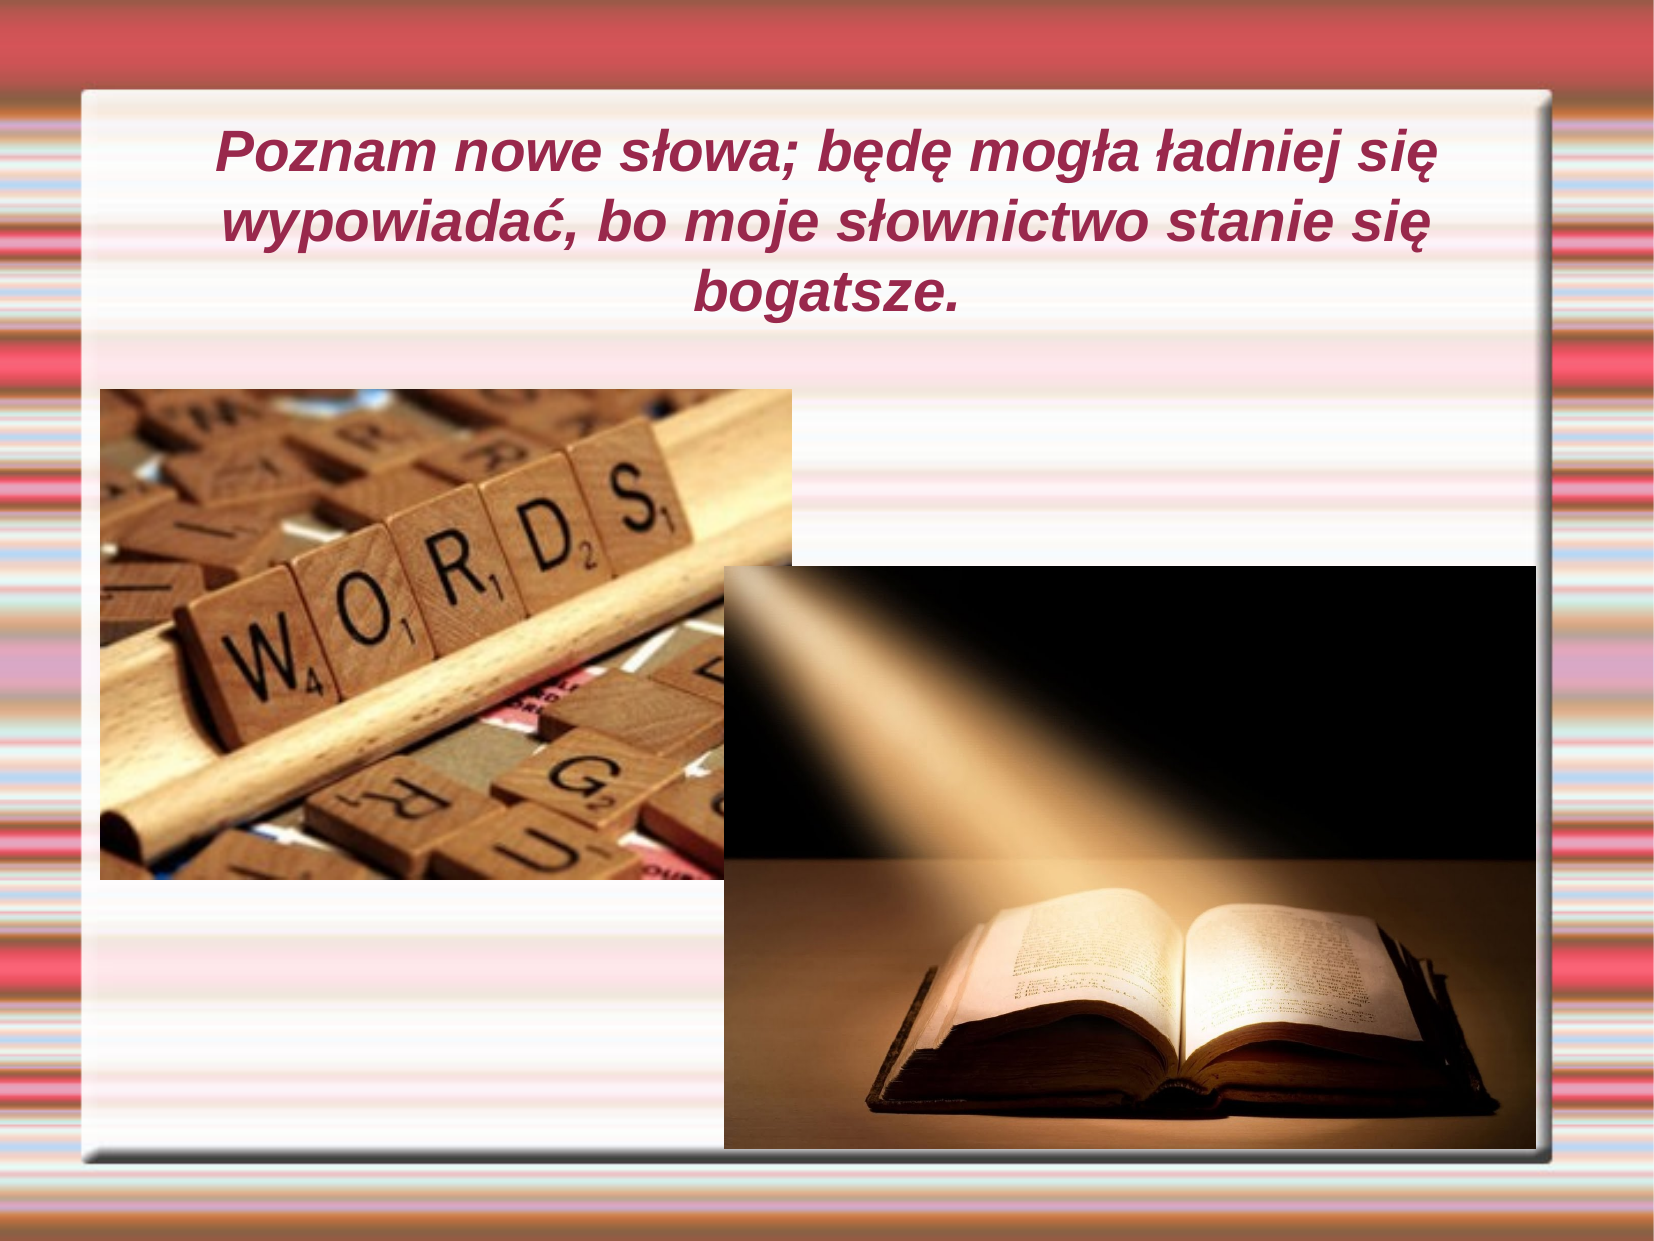

# Poznam nowe słowa; będę mogła ładniej się wypowiadać, bo moje słownictwo stanie się bogatsze.